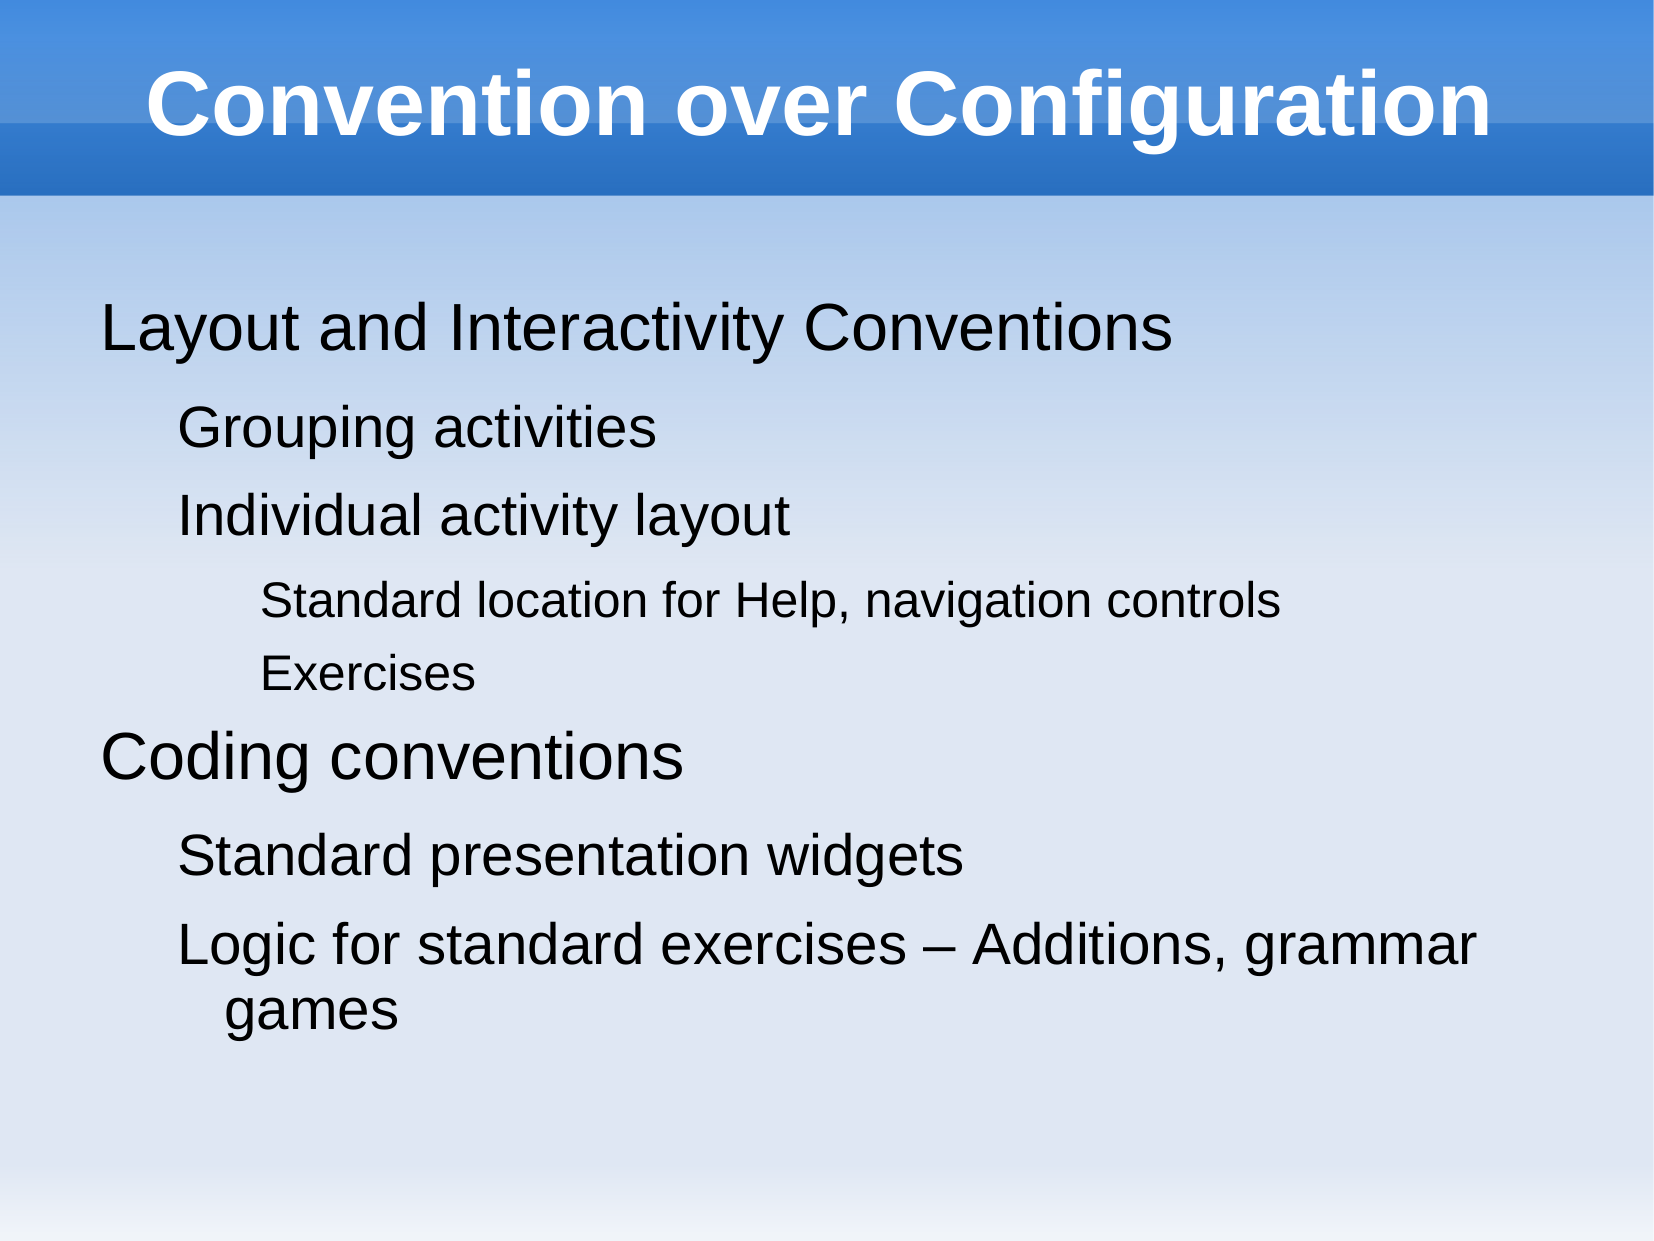

# Convention over Configuration
Layout and Interactivity Conventions
Grouping activities
Individual activity layout
Standard location for Help, navigation controls
Exercises
Coding conventions
Standard presentation widgets
Logic for standard exercises – Additions, grammar games